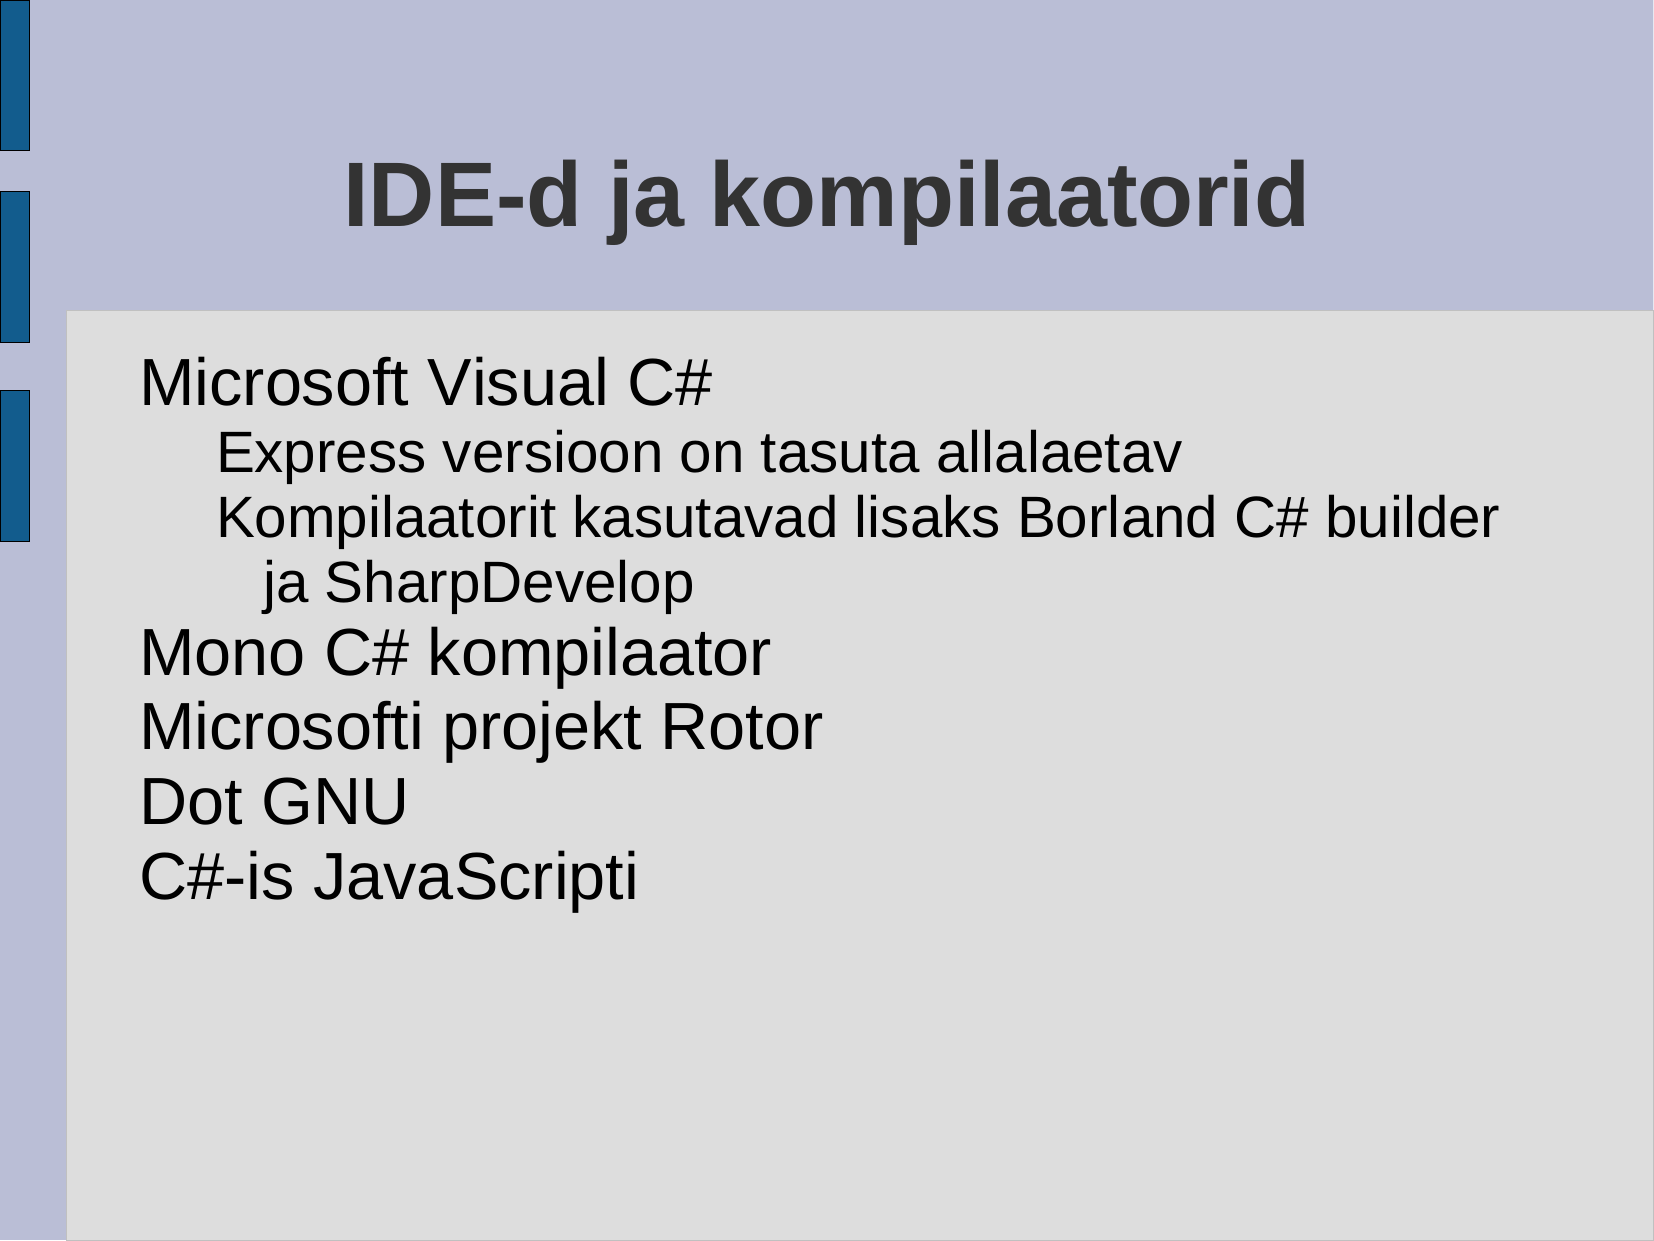

# IDE-d ja kompilaatorid
Microsoft Visual C#
Express versioon on tasuta allalaetav
Kompilaatorit kasutavad lisaks Borland C# builder ja SharpDevelop
Mono C# kompilaator
Microsofti projekt Rotor
Dot GNU
C#-is JavaScripti